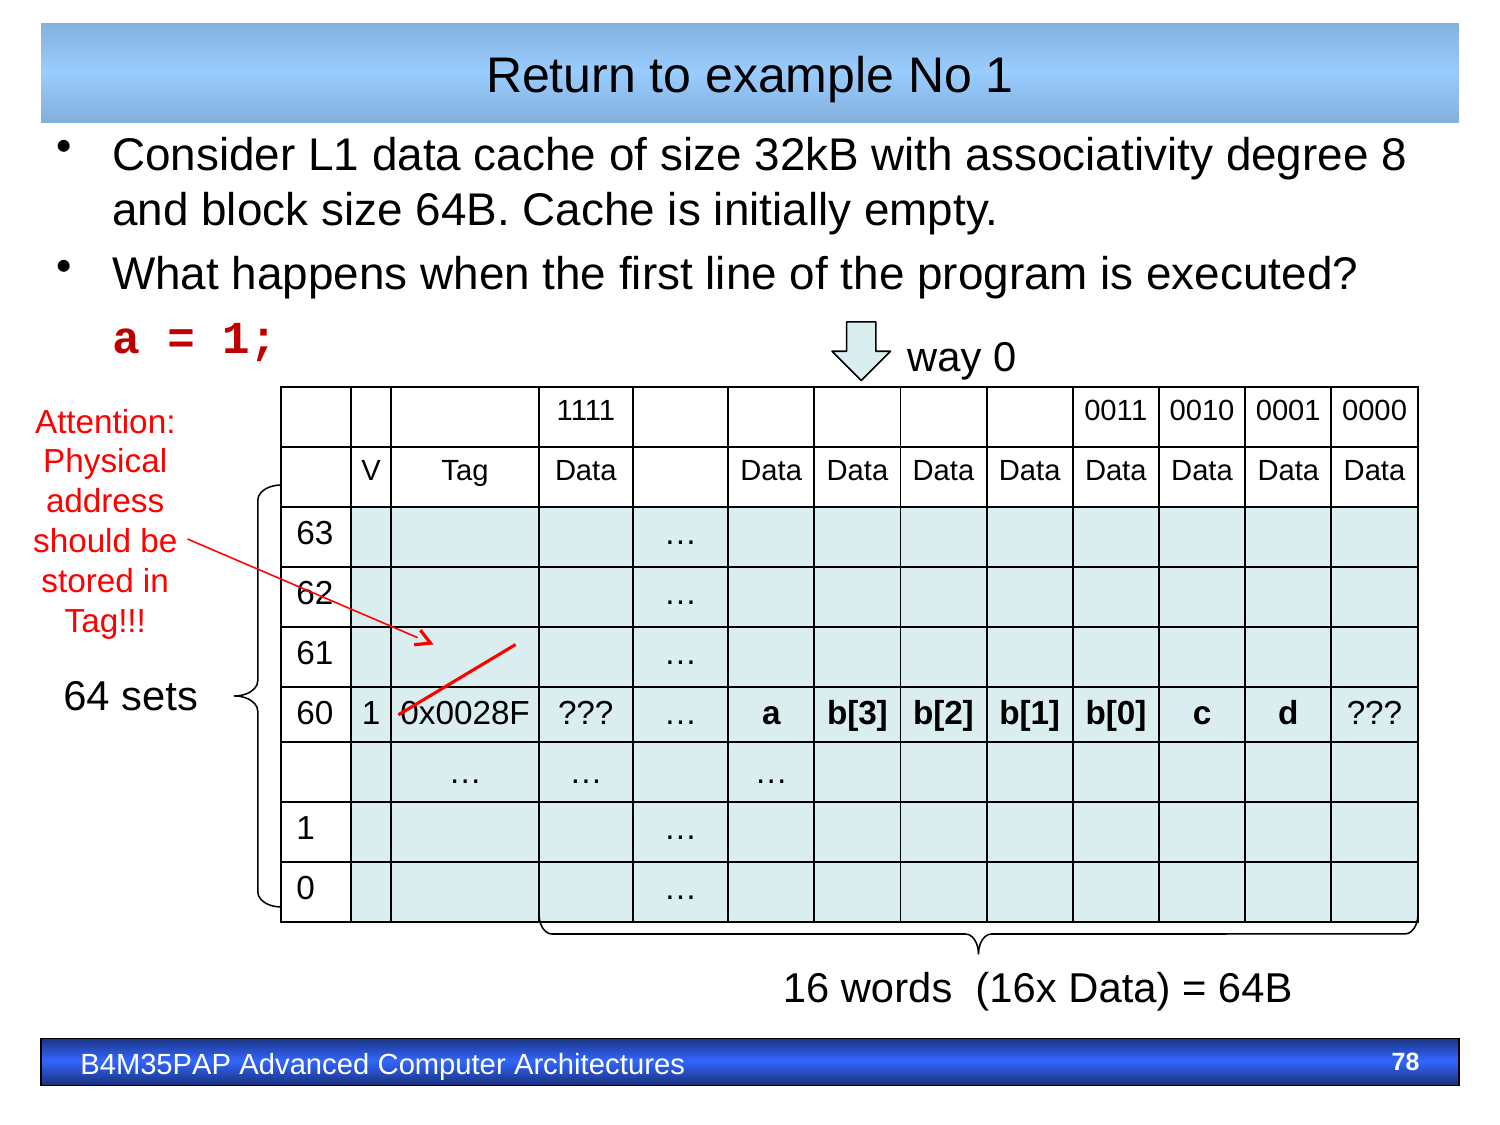

# Return to example No 1
Consider L1 data cache of size 32kB with associativity degree 8 and block size 64B. Cache is initially empty.
What happens when the first line of the program is executed?
a = 1;
way 0
| | | | 1111 | | | | | | 0011 | 0010 | 0001 | 0000 |
| --- | --- | --- | --- | --- | --- | --- | --- | --- | --- | --- | --- | --- |
| | V | Tag | Data | | Data | Data | Data | Data | Data | Data | Data | Data |
| 63 | | | | … | | | | | | | | |
| 62 | | | | … | | | | | | | | |
| 61 | | | | … | | | | | | | | |
| 60 | 1 | 0x0028F | ??? | … | a | b[3] | b[2] | b[1] | b[0] | c | d | ??? |
| | | … | … | | … | | | | | | | |
| 1 | | | | … | | | | | | | | |
| 0 | | | | … | | | | | | | | |
Attention: Physical address should be stored in Tag!!!
64 sets
16 words (16x Data) = 64B